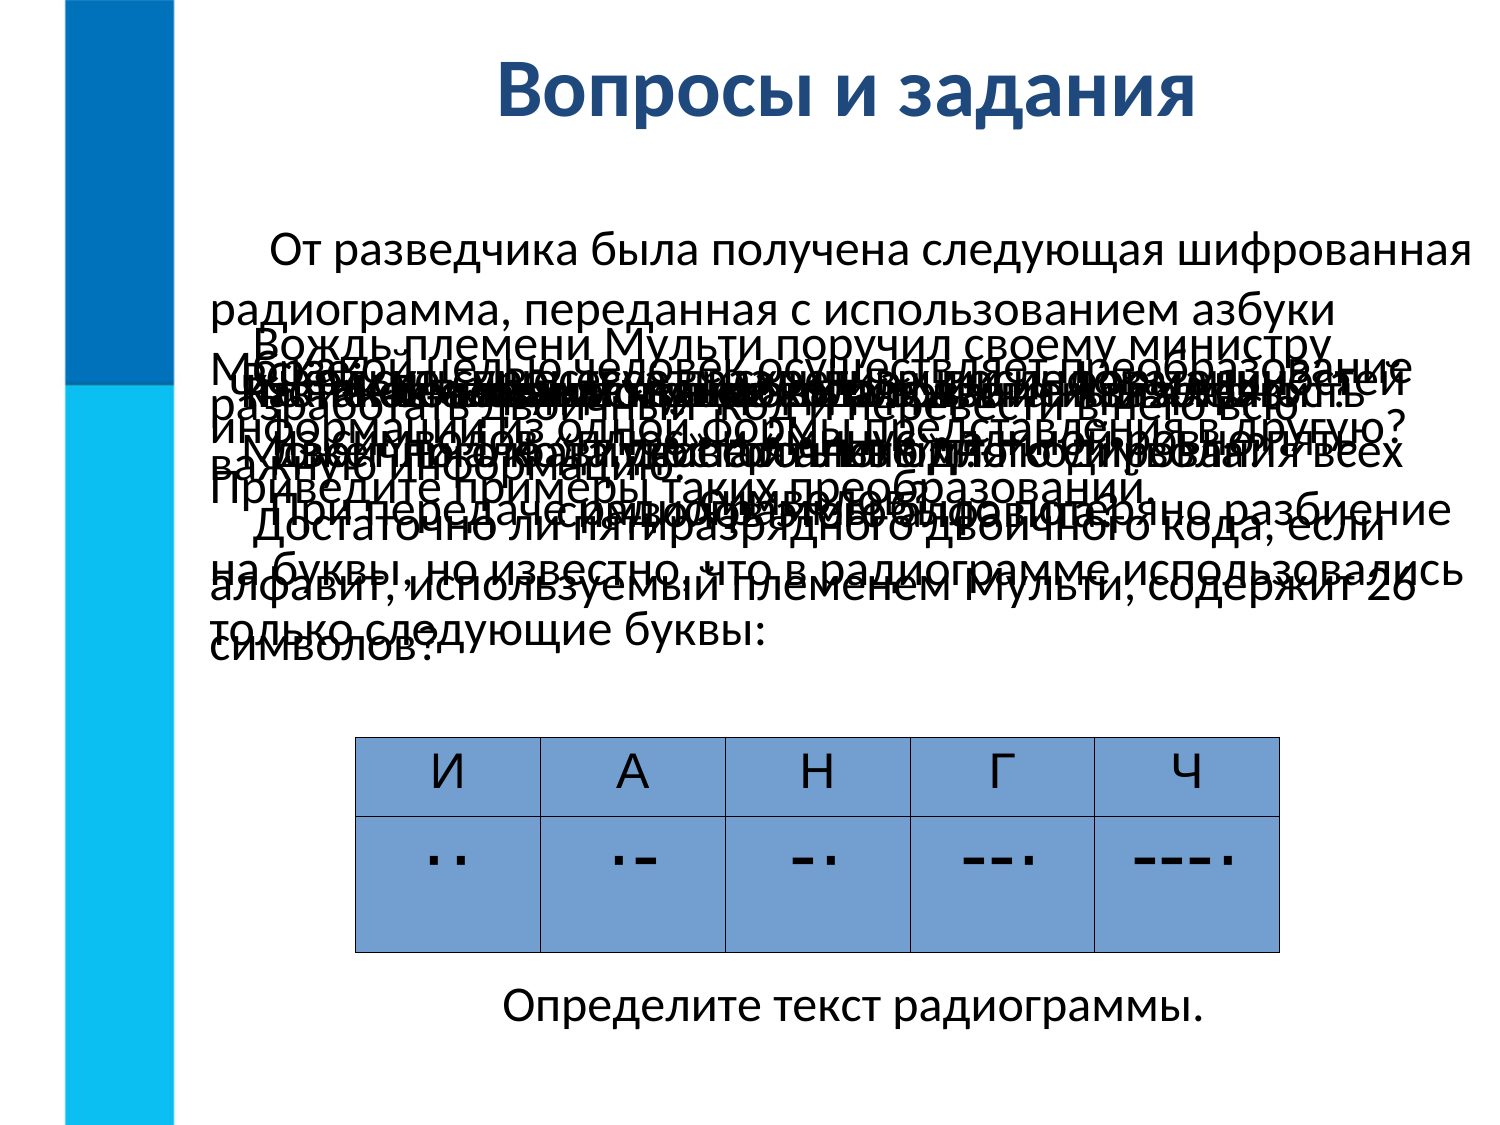

Вопросы и задания
От разведчика была получена следующая шифрованная радиограмма, переданная с использованием азбуки Морзе:
- · · - · · - - · · - - - - ·
При передаче радиограммы было потеряно разбиение на буквы, но известно, что в радиограмме использовались только следующие буквы:
Вождь племени Мульти поручил своему министру разработать двоичный код и перевести в него всю важную информацию.
Достаточно ли пятиразрядного двоичного кода, если алфавит, используемый племенем Мульти, содержит 26 символов?
С какой целью человек осуществляет преобразование информации из одной формы представления в другую? Приведите примеры таких преобразований.
В чём суть процесса дискретизации информации?
Сколько существует различных последовательностей из символов «плюс» и «минус» длиной ровно пять символов?
Что такое алфавит языка?
Почему двоичное кодирование является универсальным?
Что такое мощность алфавита?
Может ли алфавит состоять из одного символа?
Какие символы могут входить в двоичный алфавит?
Как связаны мощность алфавита и разрядность двоичного кода, достаточного для кодирования всех символов этого алфавита?
| И | А | Н | Г | Ч |
| --- | --- | --- | --- | --- |
| ·· | ·- | -· | --· | ---· |
Определите текст радиограммы.